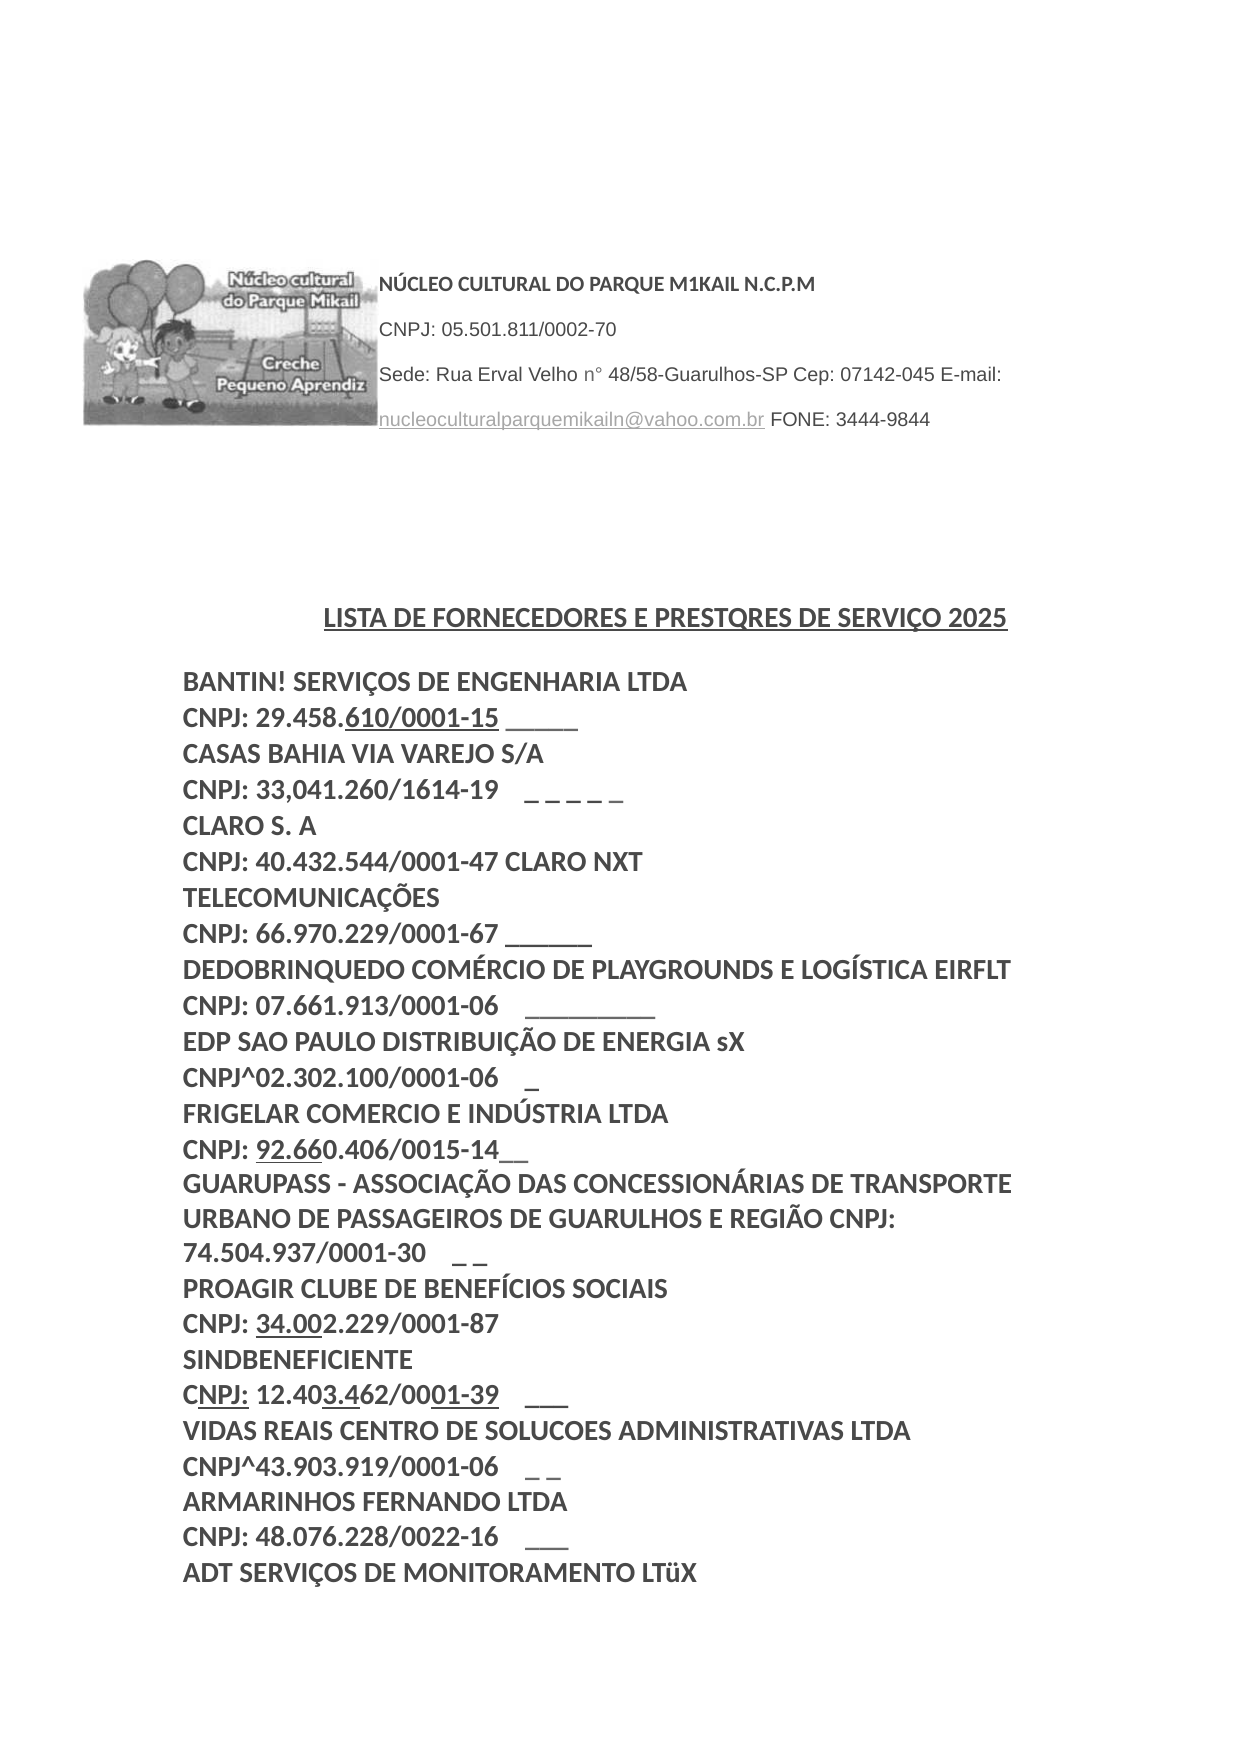

NÚCLEO CULTURAL DO PARQUE M1KAIL N.C.P.M
CNPJ: 05.501.811/0002-70
Sede: Rua Erval Velho n° 48/58-Guarulhos-SP Cep: 07142-045 E-mail: nucleoculturalparquemikailn@vahoo.com.br FONE: 3444-9844
LISTA DE FORNECEDORES E PRESTQRES DE SERVIÇO 2025
BANTIN! SERVIÇOS DE ENGENHARIA LTDA
CNPJ: 29.458.610/0001-15 _____
CASAS BAHIA VIA VAREJO S/A
CNPJ: 33,041.260/1614-19 _ _ _ _ _
CLARO S. A
CNPJ: 40.432.544/0001-47 CLARO NXT TELECOMUNICAÇÕES
CNPJ: 66.970.229/0001-67 ______
DEDOBRINQUEDO COMÉRCIO DE PLAYGROUNDS E LOGÍSTICA EIrFlT
CNPJ: 07.661.913/0001-06 _________
EDP SAO PAULO DISTRIBUIÇÃO DE ENERGIA sX
CNPJ^02.302.100/0001-06 _
FRIGELAR COMERCIO E INDÚSTRIA LTDA CNPJ: 92.660.406/0015-14__
GUARUPASS - ASSOCIAÇÃO DAS CONCESSIONÁRIAS DE TRANSPORTE URBANO DE PASSAGEIROS DE GUARULHOS E REGIÃO CNPJ:
74.504.937/0001-30 _ _
PROAGIR CLUBE DE BENEFÍCIOS SOCIAIS CNPJ: 34.002.229/0001-87 SINDBENEFICIENTE
CNPJ: 12.403.462/0001-39 ___
VIDAS REAIS CENTRO DE SOLUCOES ADMINISTRATIVAS LTDA CNPJ^43.903.919/0001-06 _ _
ARMARINHOS FERNANDO LTDA
CNPJ: 48.076.228/0022-16 ___
ADT SERVIÇOS DE MONITORAMENTO LTüX